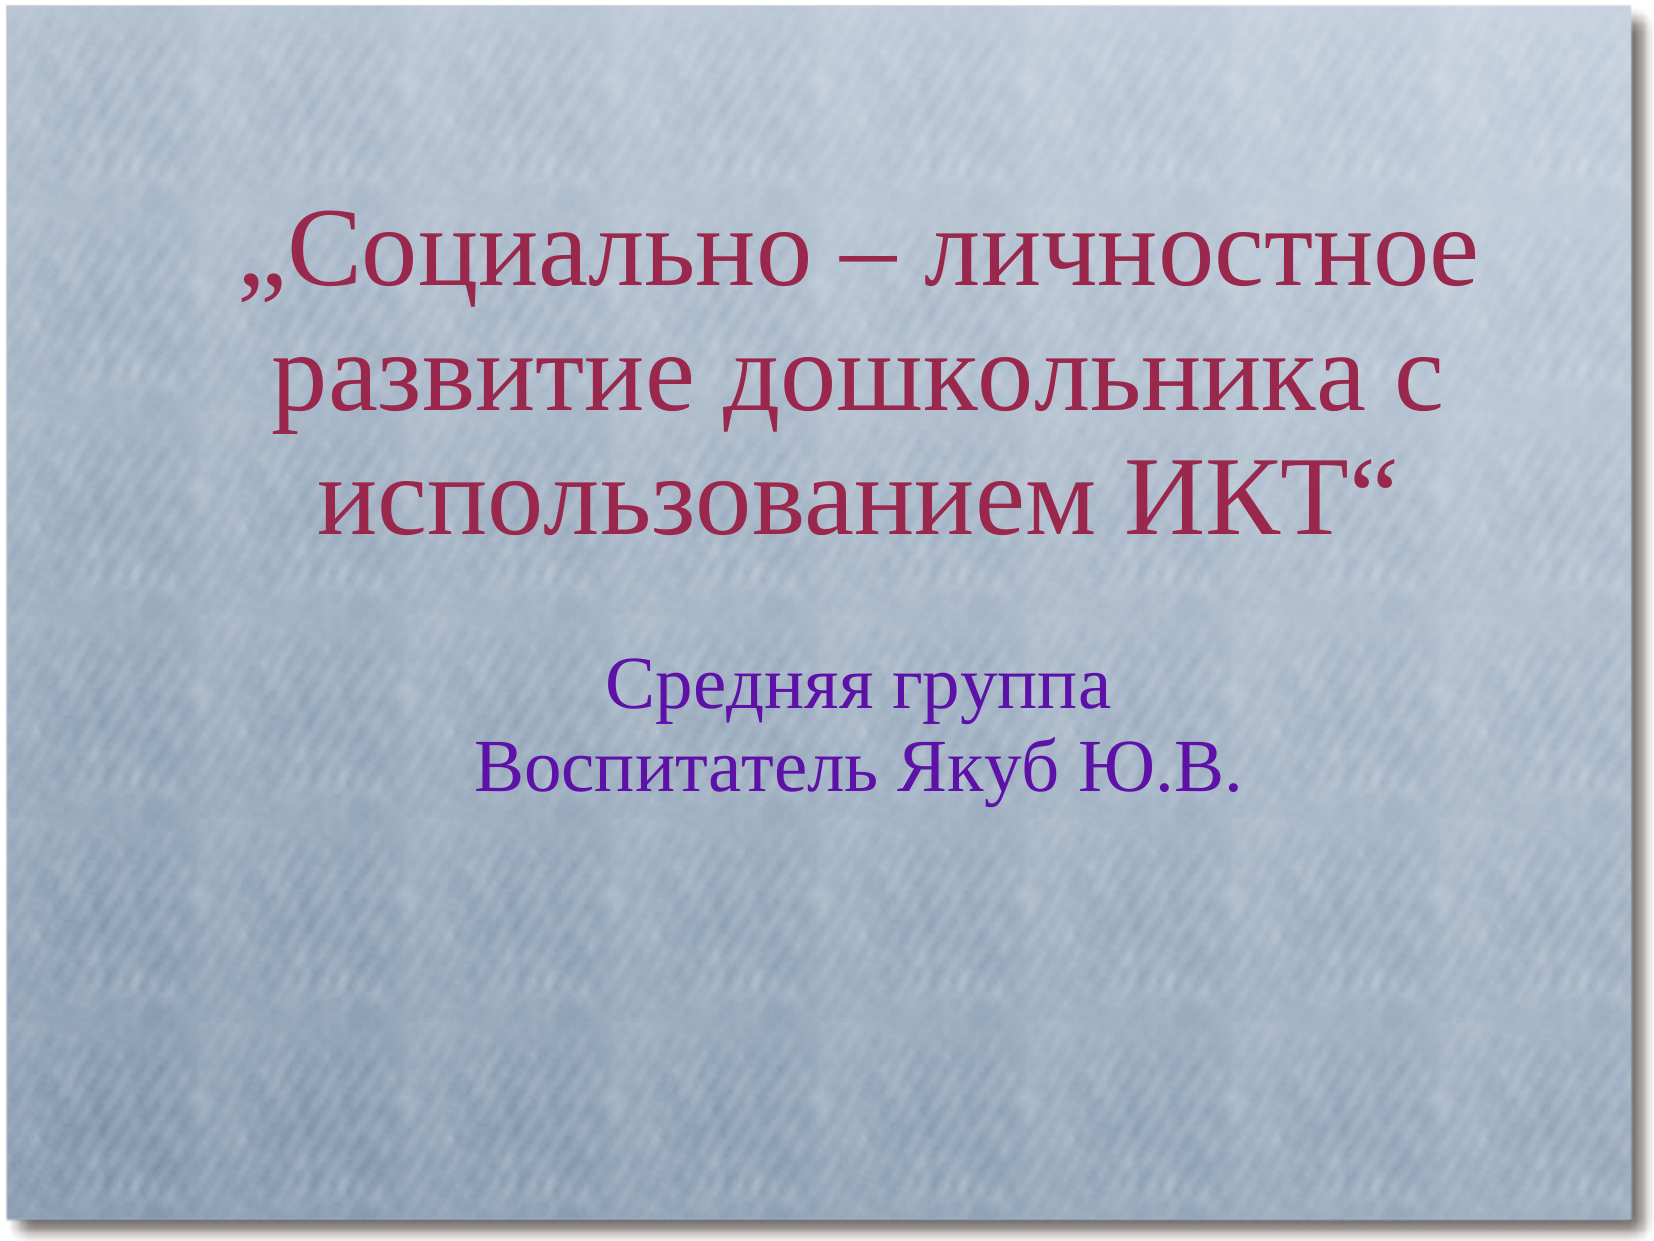

# „Социально – личностное развитие дошкольника с использованием ИКТ“
Средняя группа
Воспитатель Якуб Ю.В.